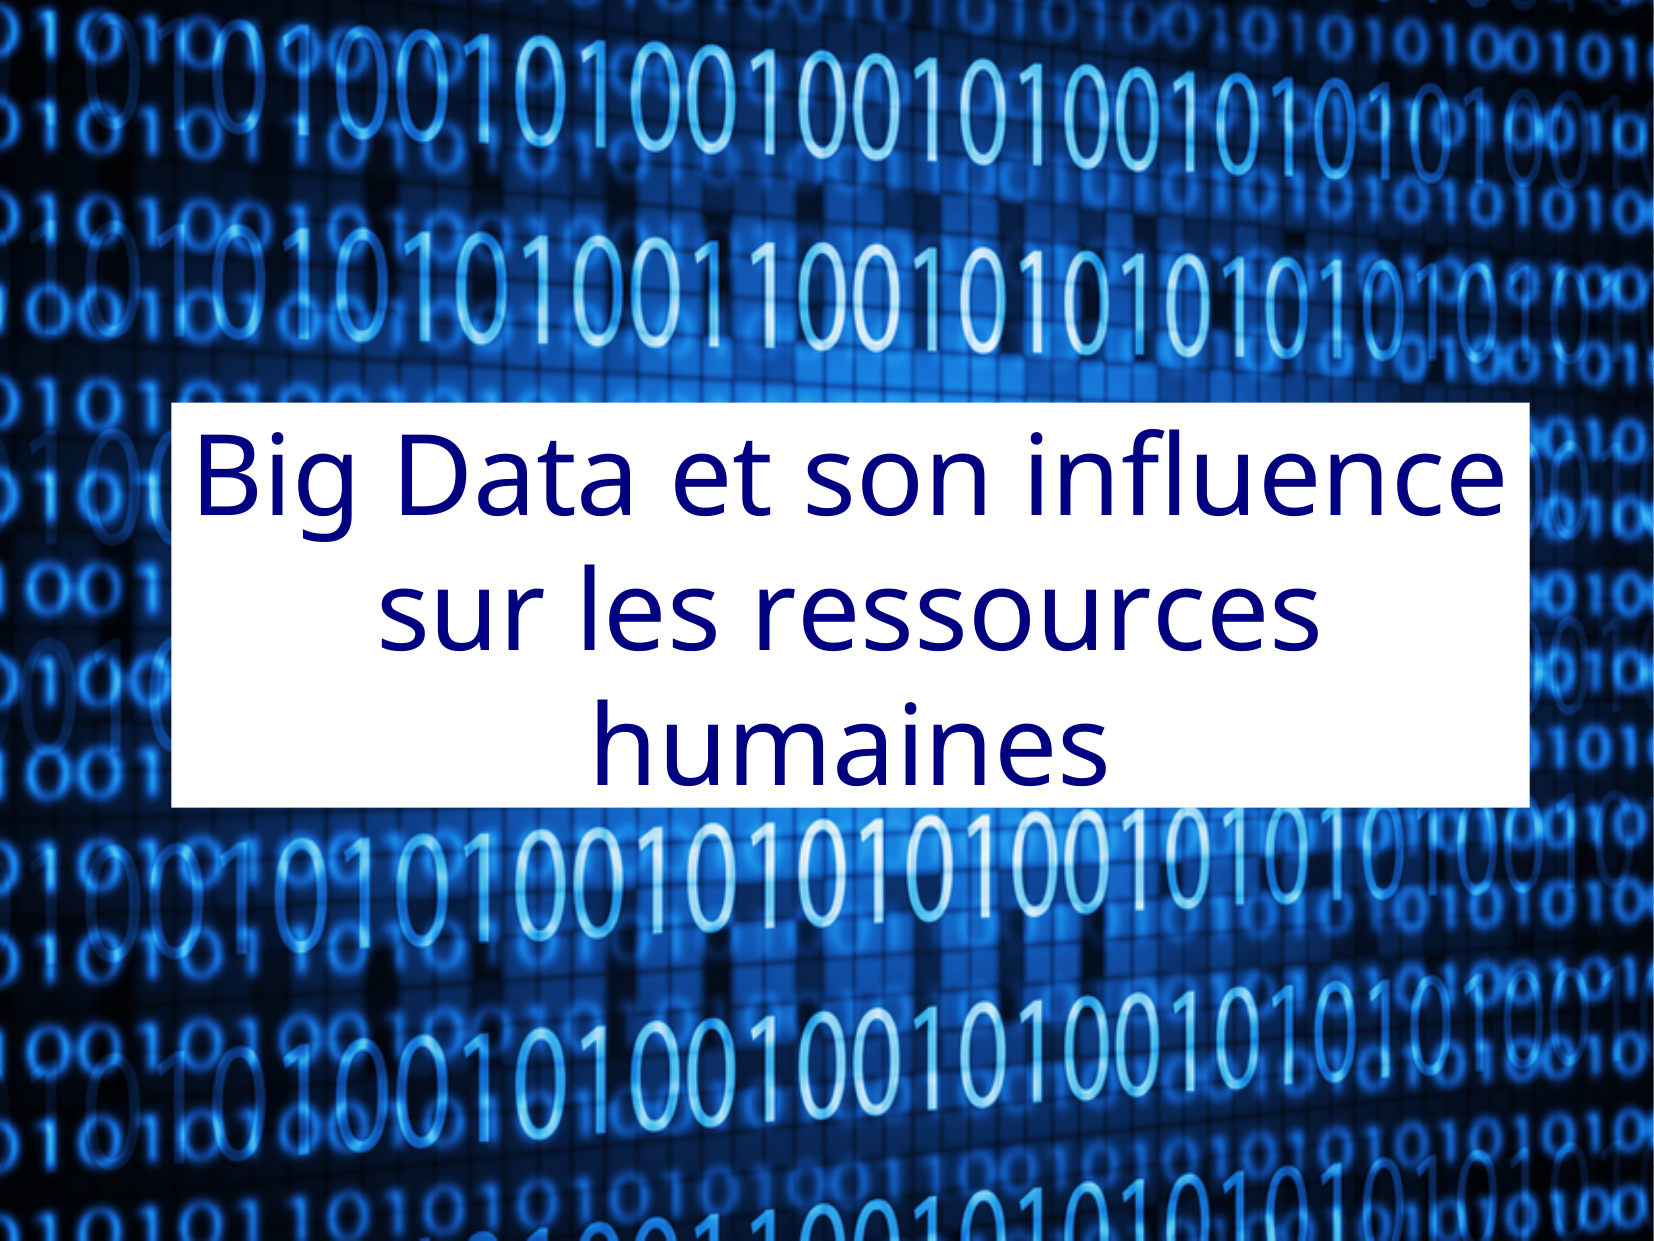

# Big Data et son influence sur les ressources humaines